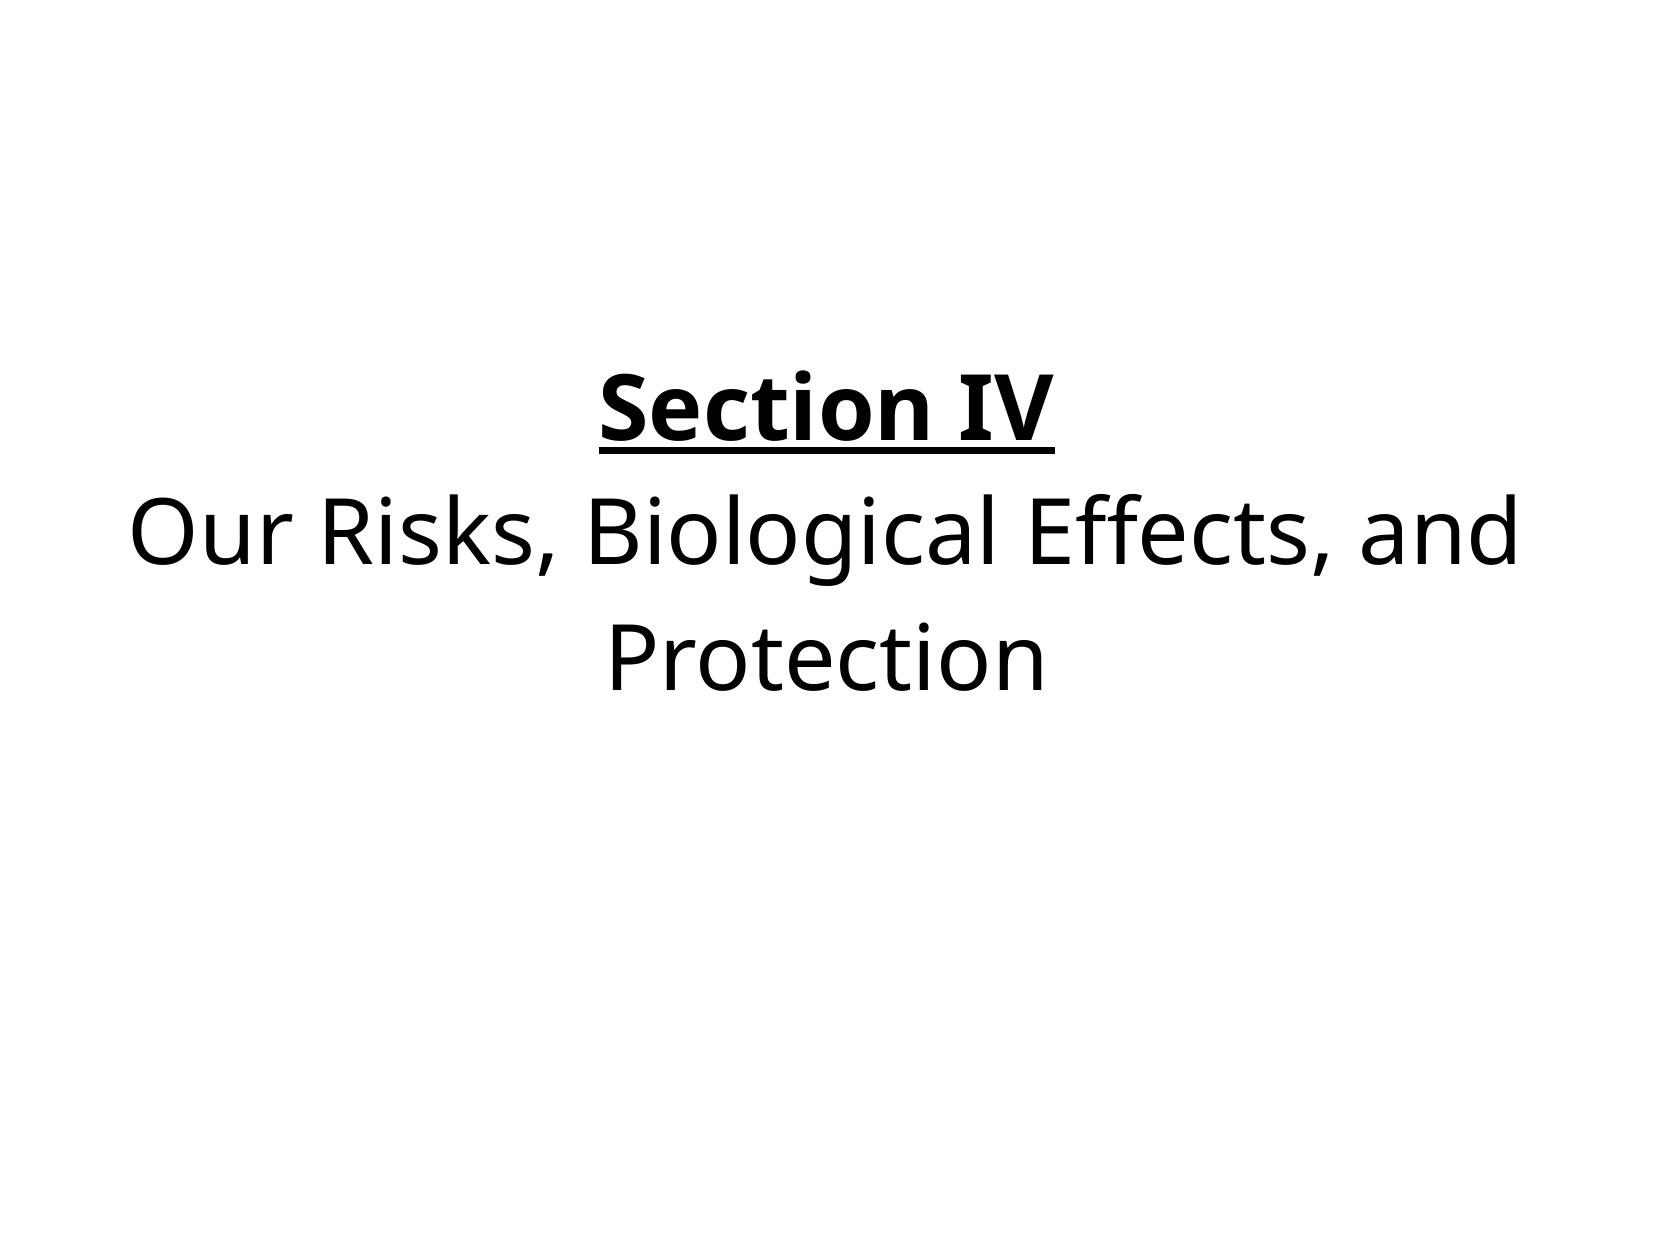

# Section IV
Our Risks, Biological Effects, and Protection